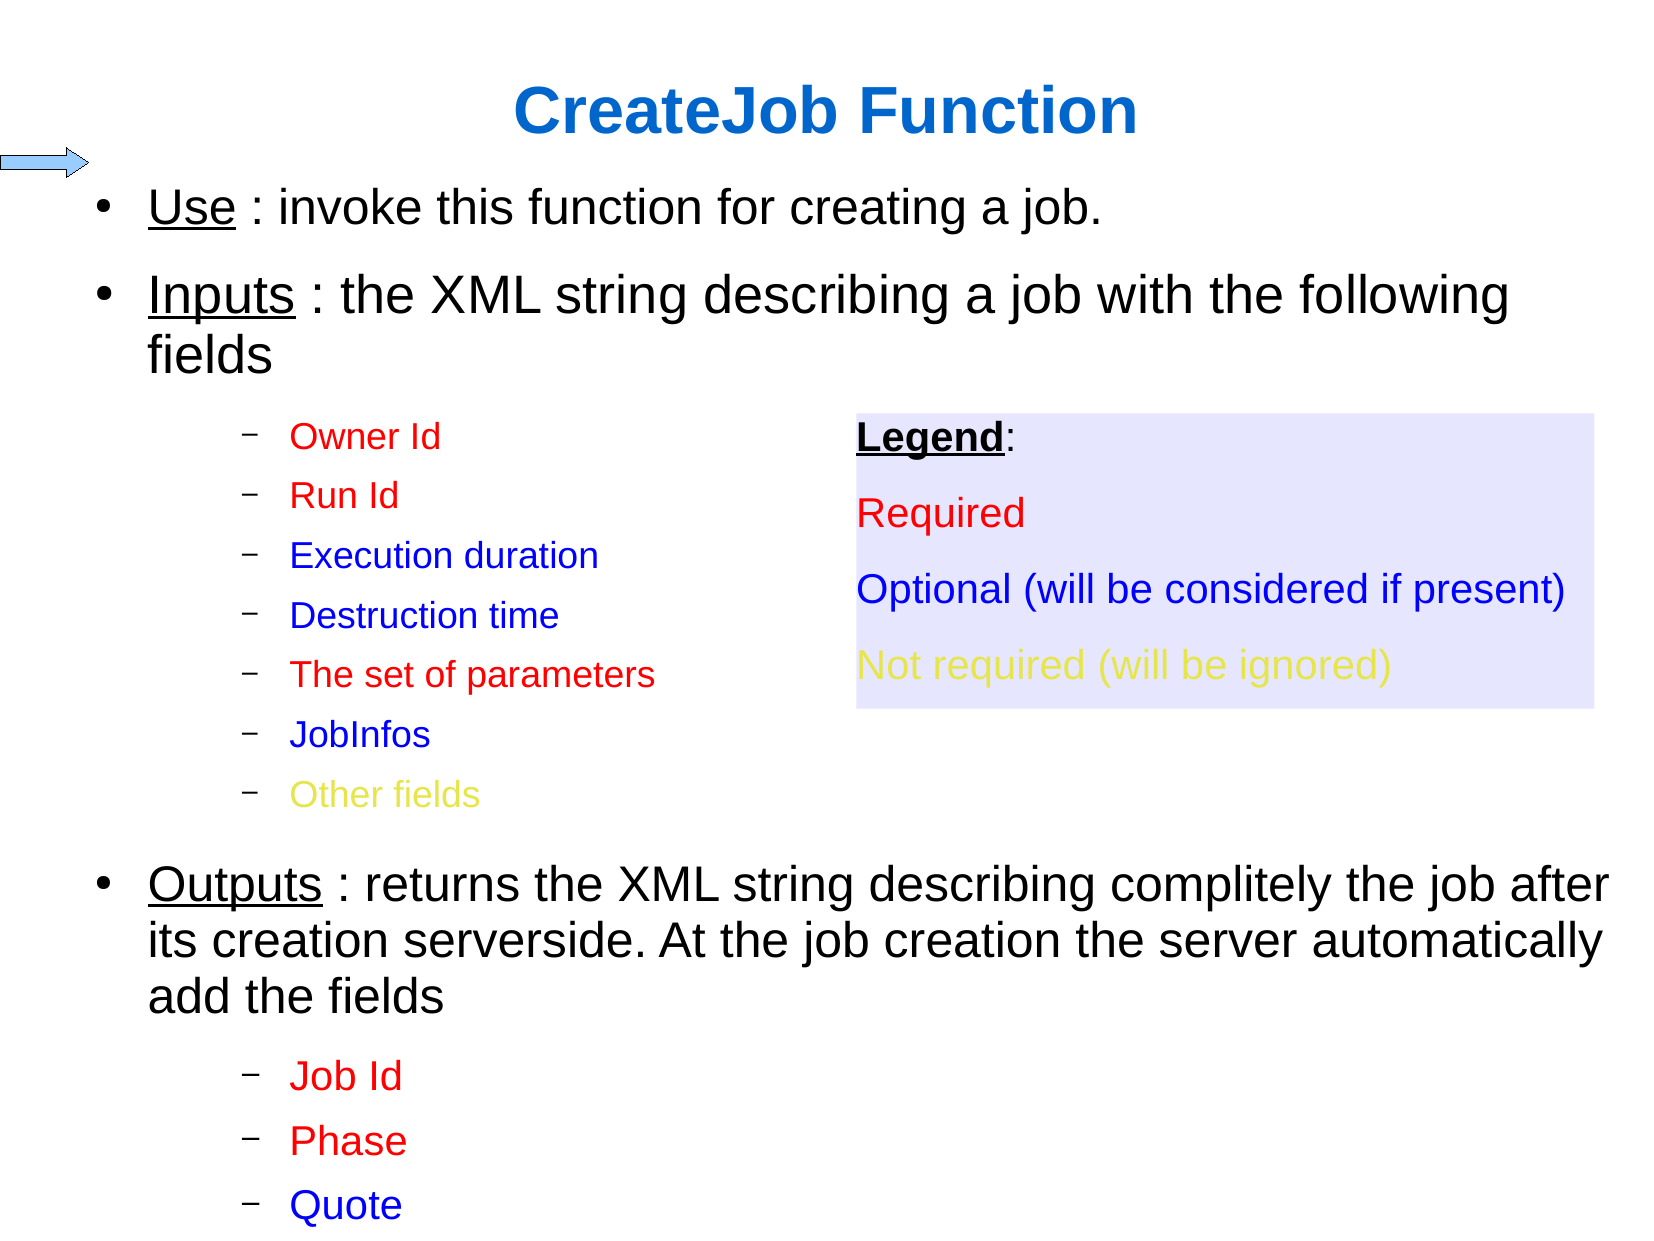

# CreateJob Function
Use : invoke this function for creating a job.
Inputs : the XML string describing a job with the following fields
Owner Id
Run Id
Execution duration
Destruction time
The set of parameters
JobInfos
Other fields
Legend:
Required
Optional (will be considered if present)
Not required (will be ignored)
Outputs : returns the XML string describing complitely the job after its creation serverside. At the job creation the server automatically add the fields
Job Id
Phase
Quote